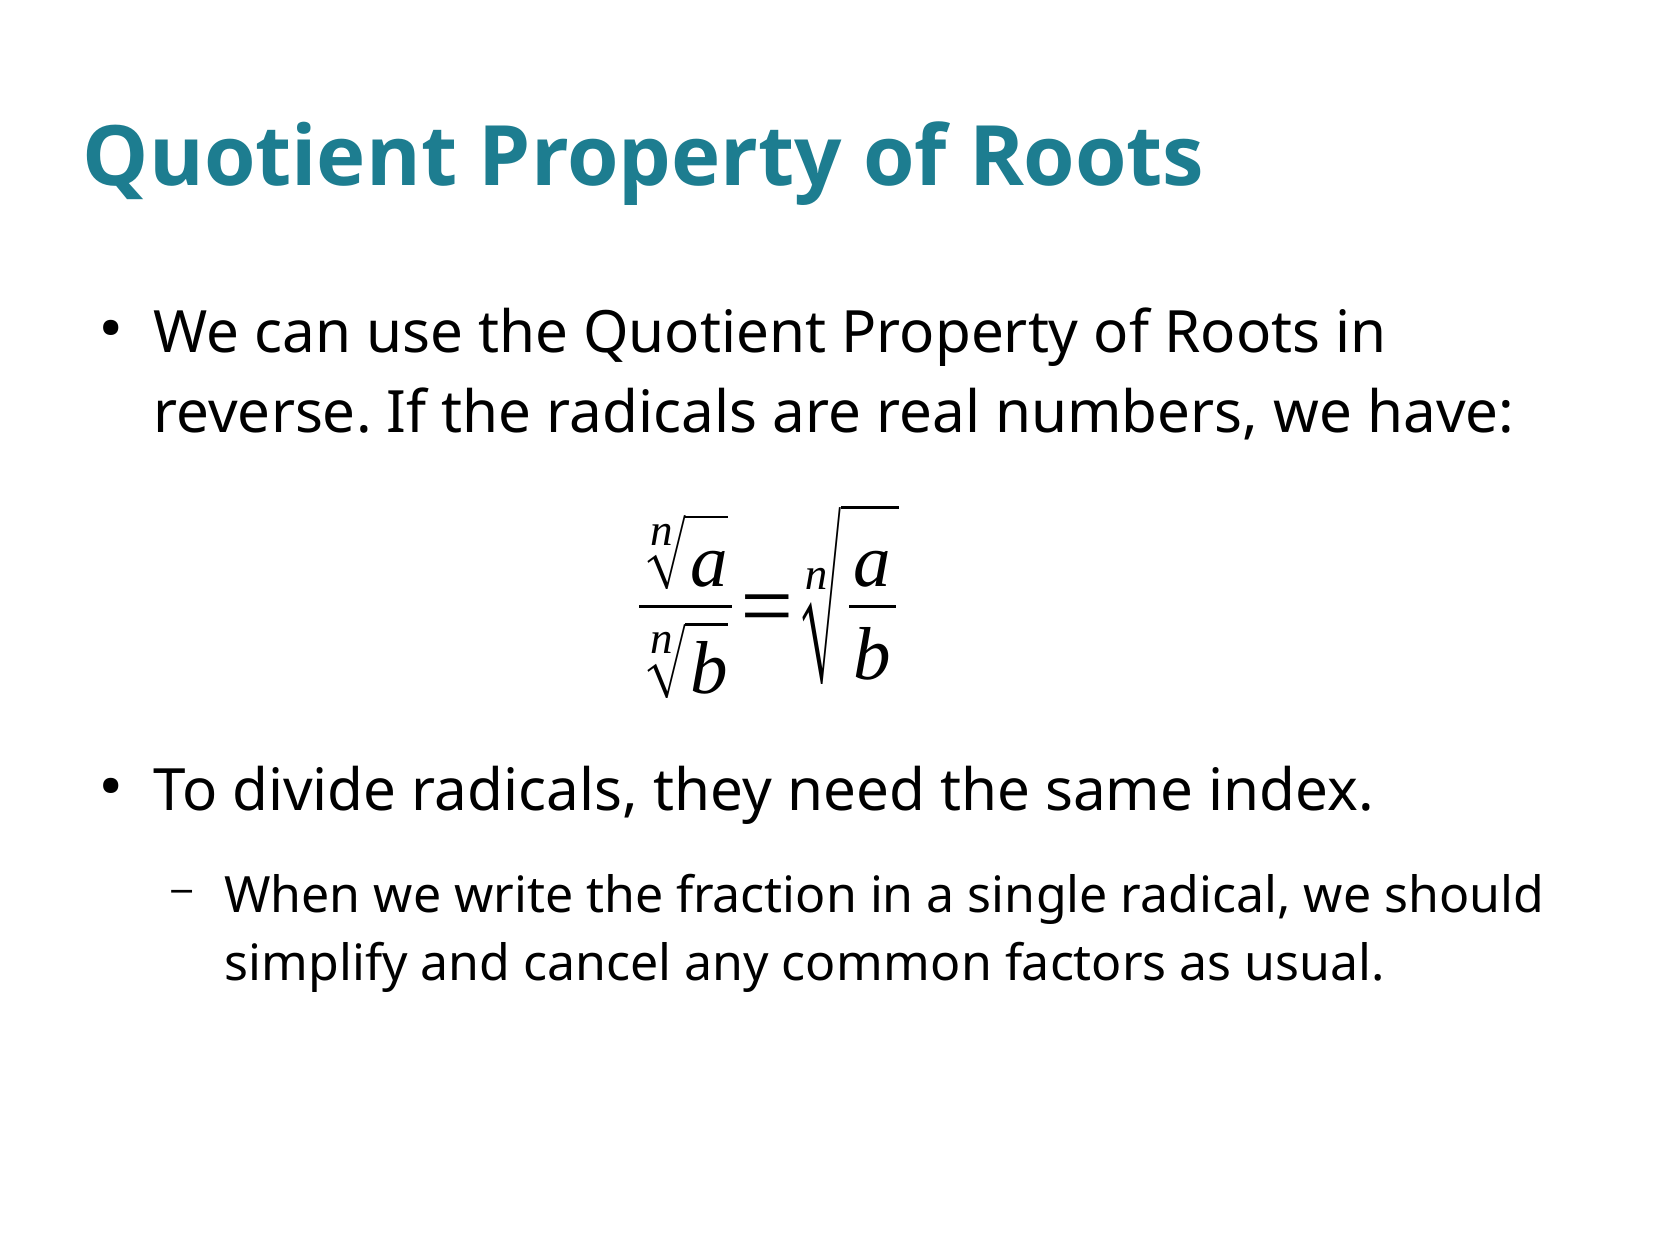

# Quotient Property of Roots
We can use the Quotient Property of Roots in reverse. If the radicals are real numbers, we have:
To divide radicals, they need the same index.
When we write the fraction in a single radical, we should simplify and cancel any common factors as usual.